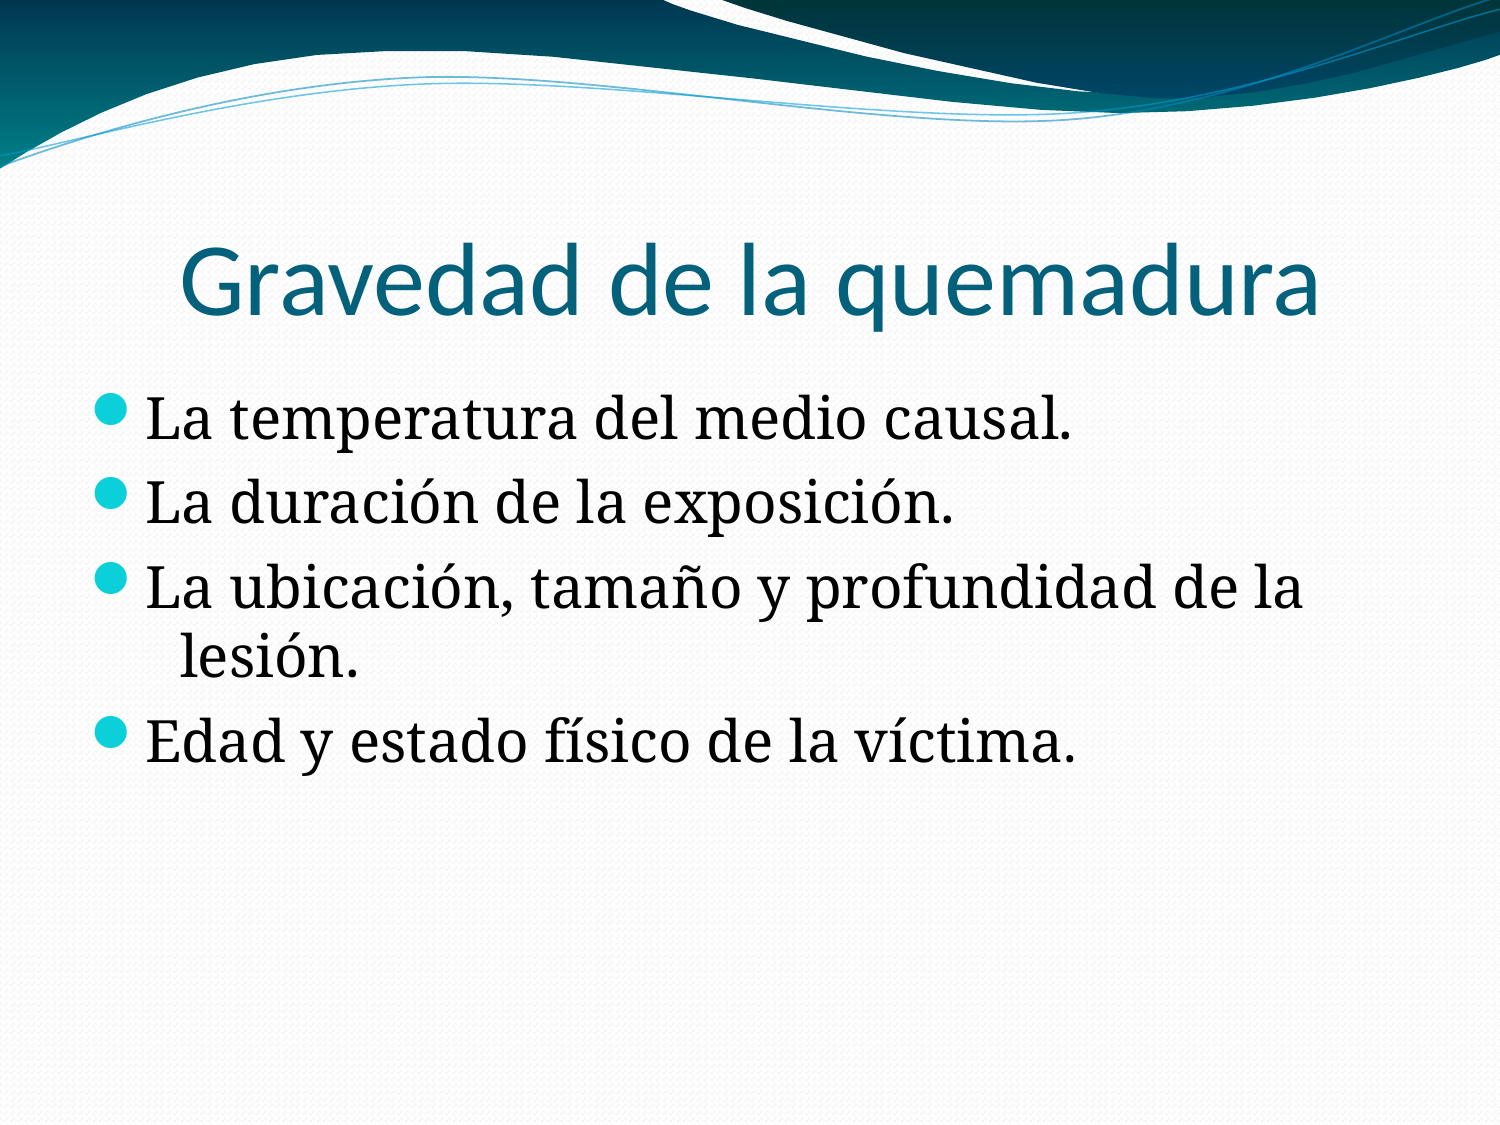

# Gravedad de la quemadura
La temperatura del medio causal.
La duración de la exposición.
La ubicación, tamaño y profundidad de la lesión.
Edad y estado físico de la víctima.